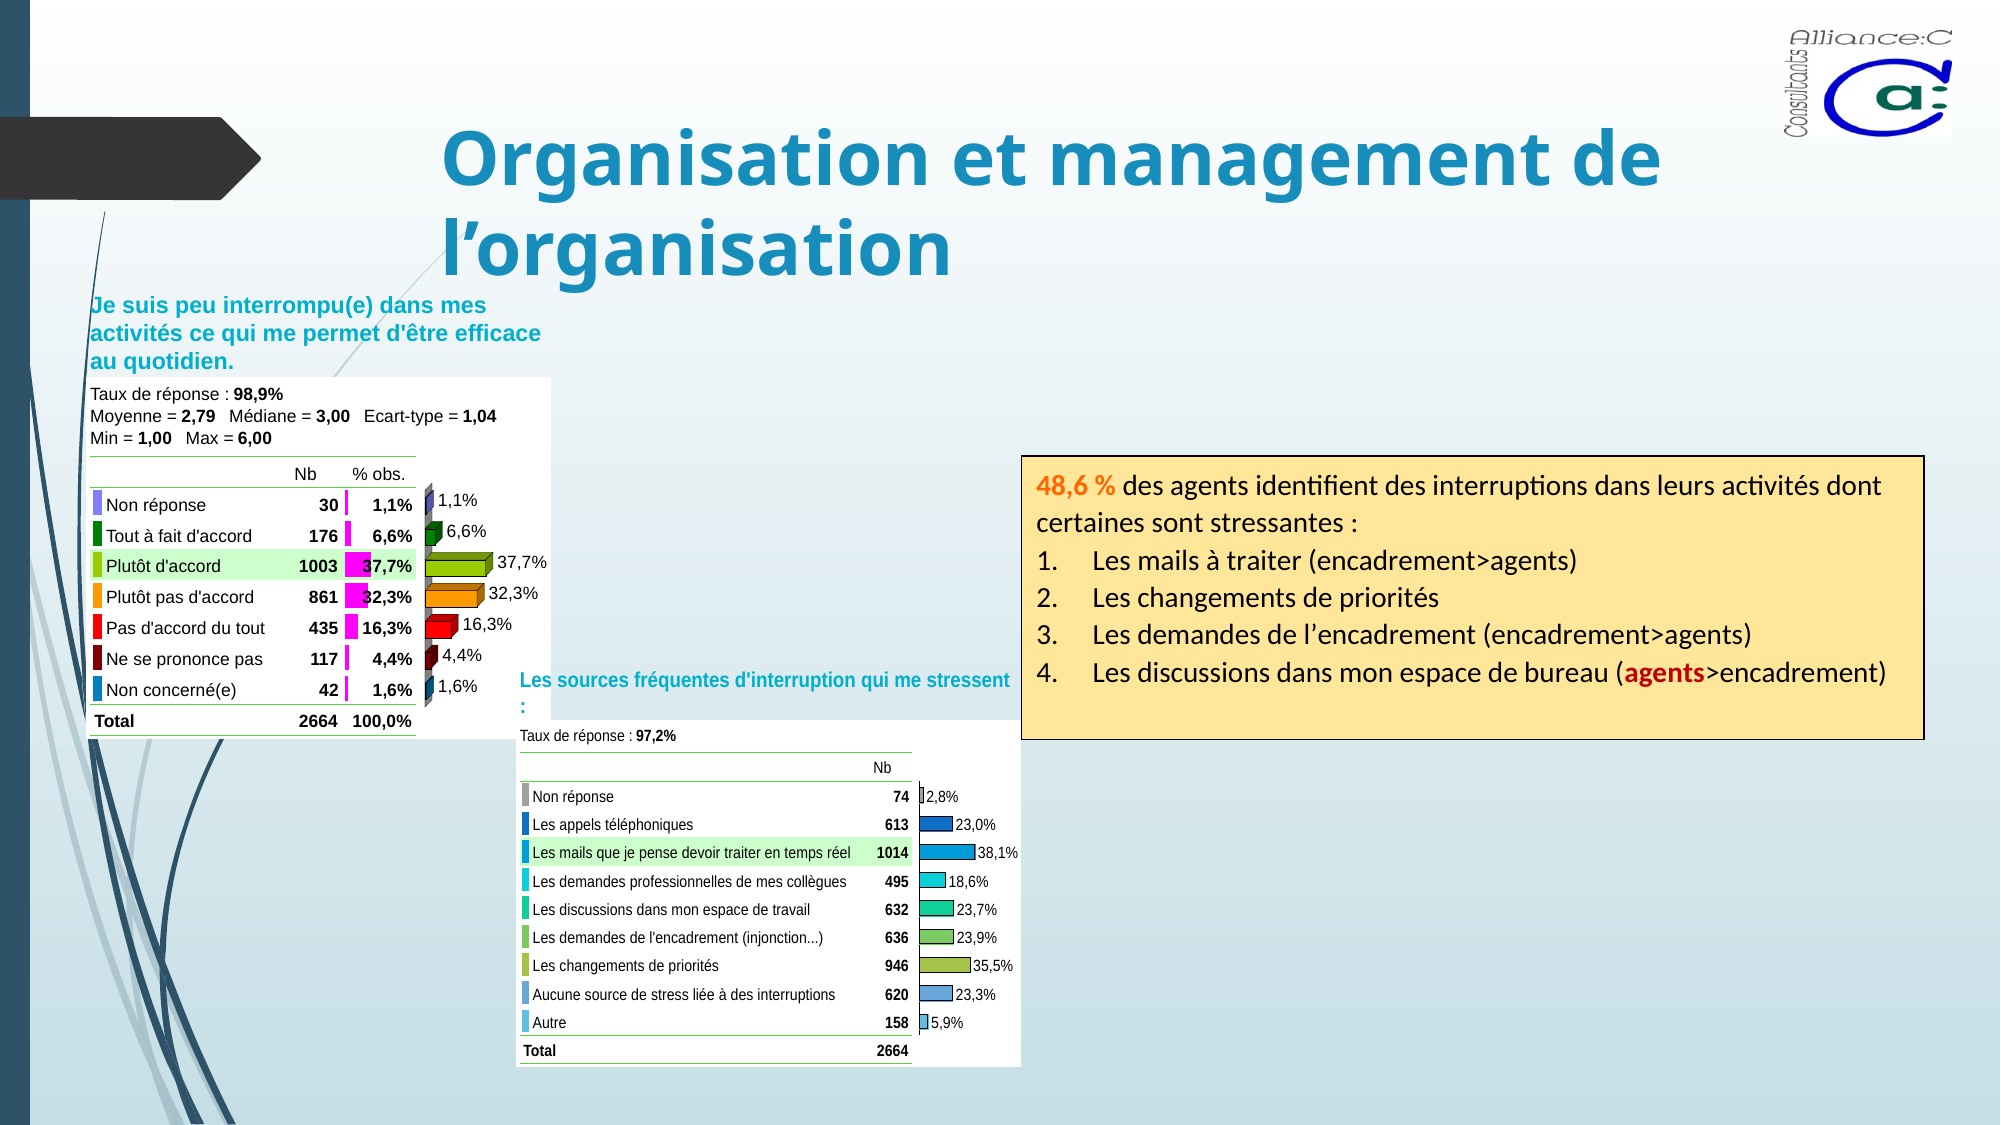

# Organisation et management de l’organisation
48,6 % des agents identifient des interruptions dans leurs activités dont certaines sont stressantes :
Les mails à traiter (encadrement>agents)
Les changements de priorités
Les demandes de l’encadrement (encadrement>agents)
Les discussions dans mon espace de bureau (agents>encadrement)